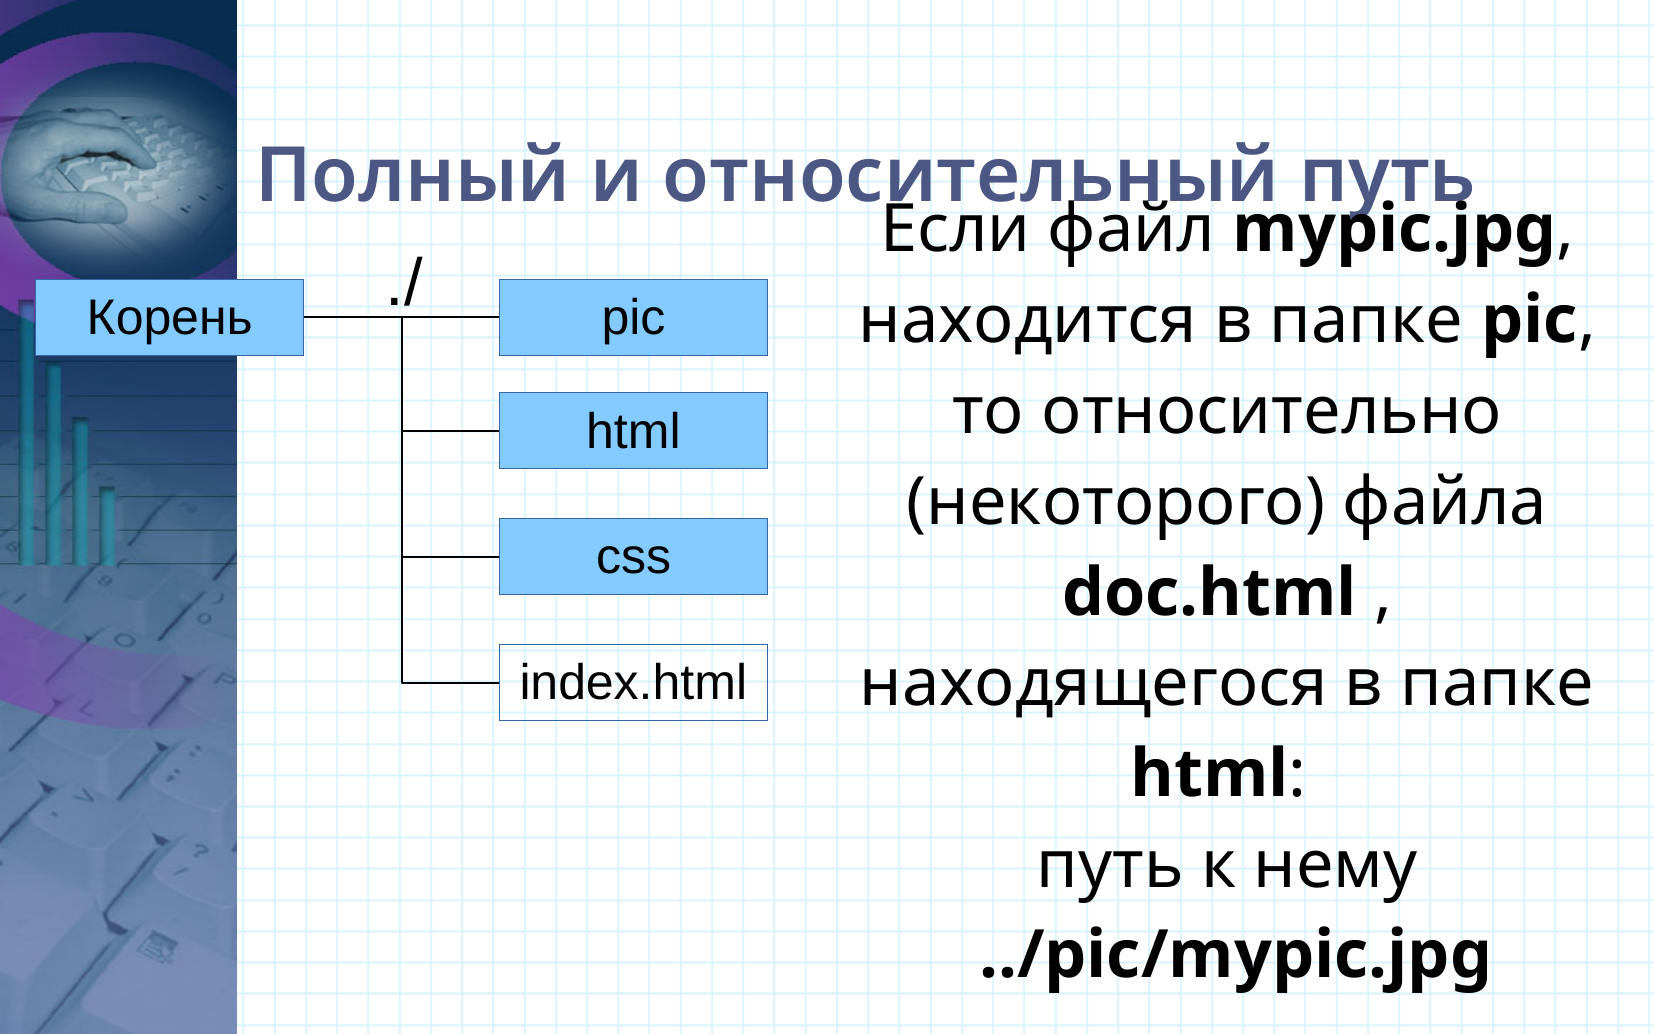

# Полный и относительный путь
Если файл mypic.jpg, находится в папке pic, то относительно (некоторого) файла doc.html , находящегося в папке html:
путь к нему
 ../pic/mypic.jpg
./
Корень
pic
html
css
index.html